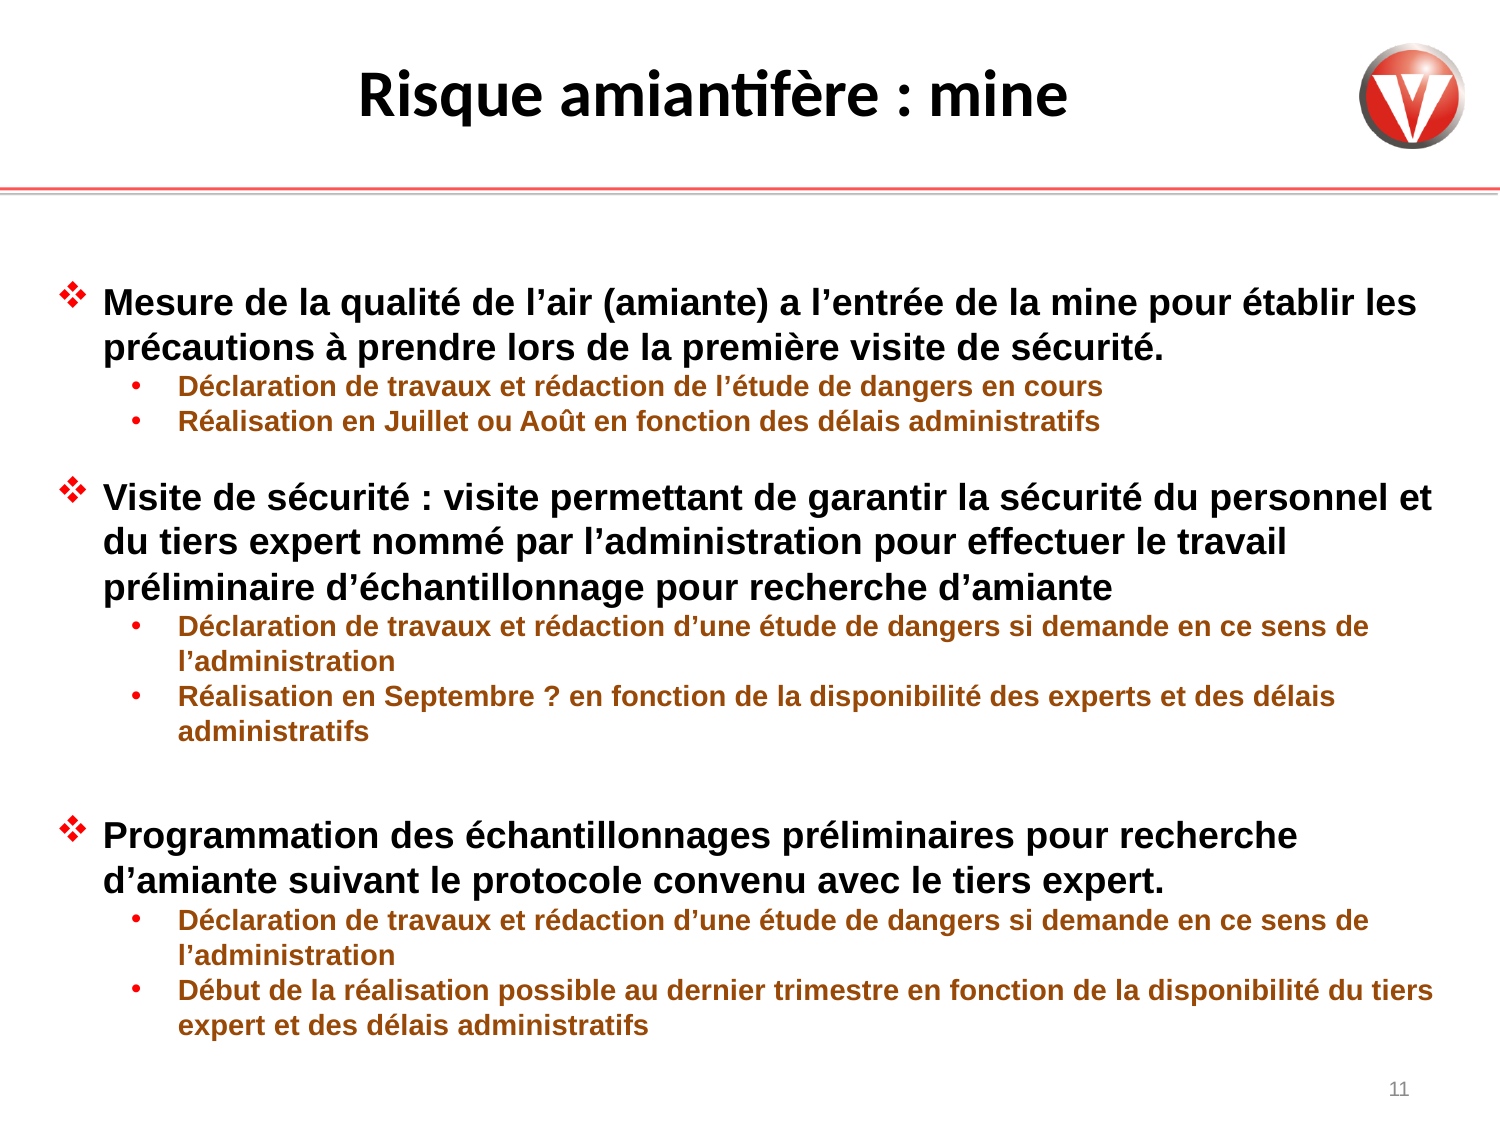

Risque amiantifère : mine
Mesure de la qualité de l’air (amiante) a l’entrée de la mine pour établir les précautions à prendre lors de la première visite de sécurité.
Déclaration de travaux et rédaction de l’étude de dangers en cours
Réalisation en Juillet ou Août en fonction des délais administratifs
Visite de sécurité : visite permettant de garantir la sécurité du personnel et du tiers expert nommé par l’administration pour effectuer le travail préliminaire d’échantillonnage pour recherche d’amiante
Déclaration de travaux et rédaction d’une étude de dangers si demande en ce sens de l’administration
Réalisation en Septembre ? en fonction de la disponibilité des experts et des délais administratifs
Programmation des échantillonnages préliminaires pour recherche d’amiante suivant le protocole convenu avec le tiers expert.
Déclaration de travaux et rédaction d’une étude de dangers si demande en ce sens de l’administration
Début de la réalisation possible au dernier trimestre en fonction de la disponibilité du tiers expert et des délais administratifs